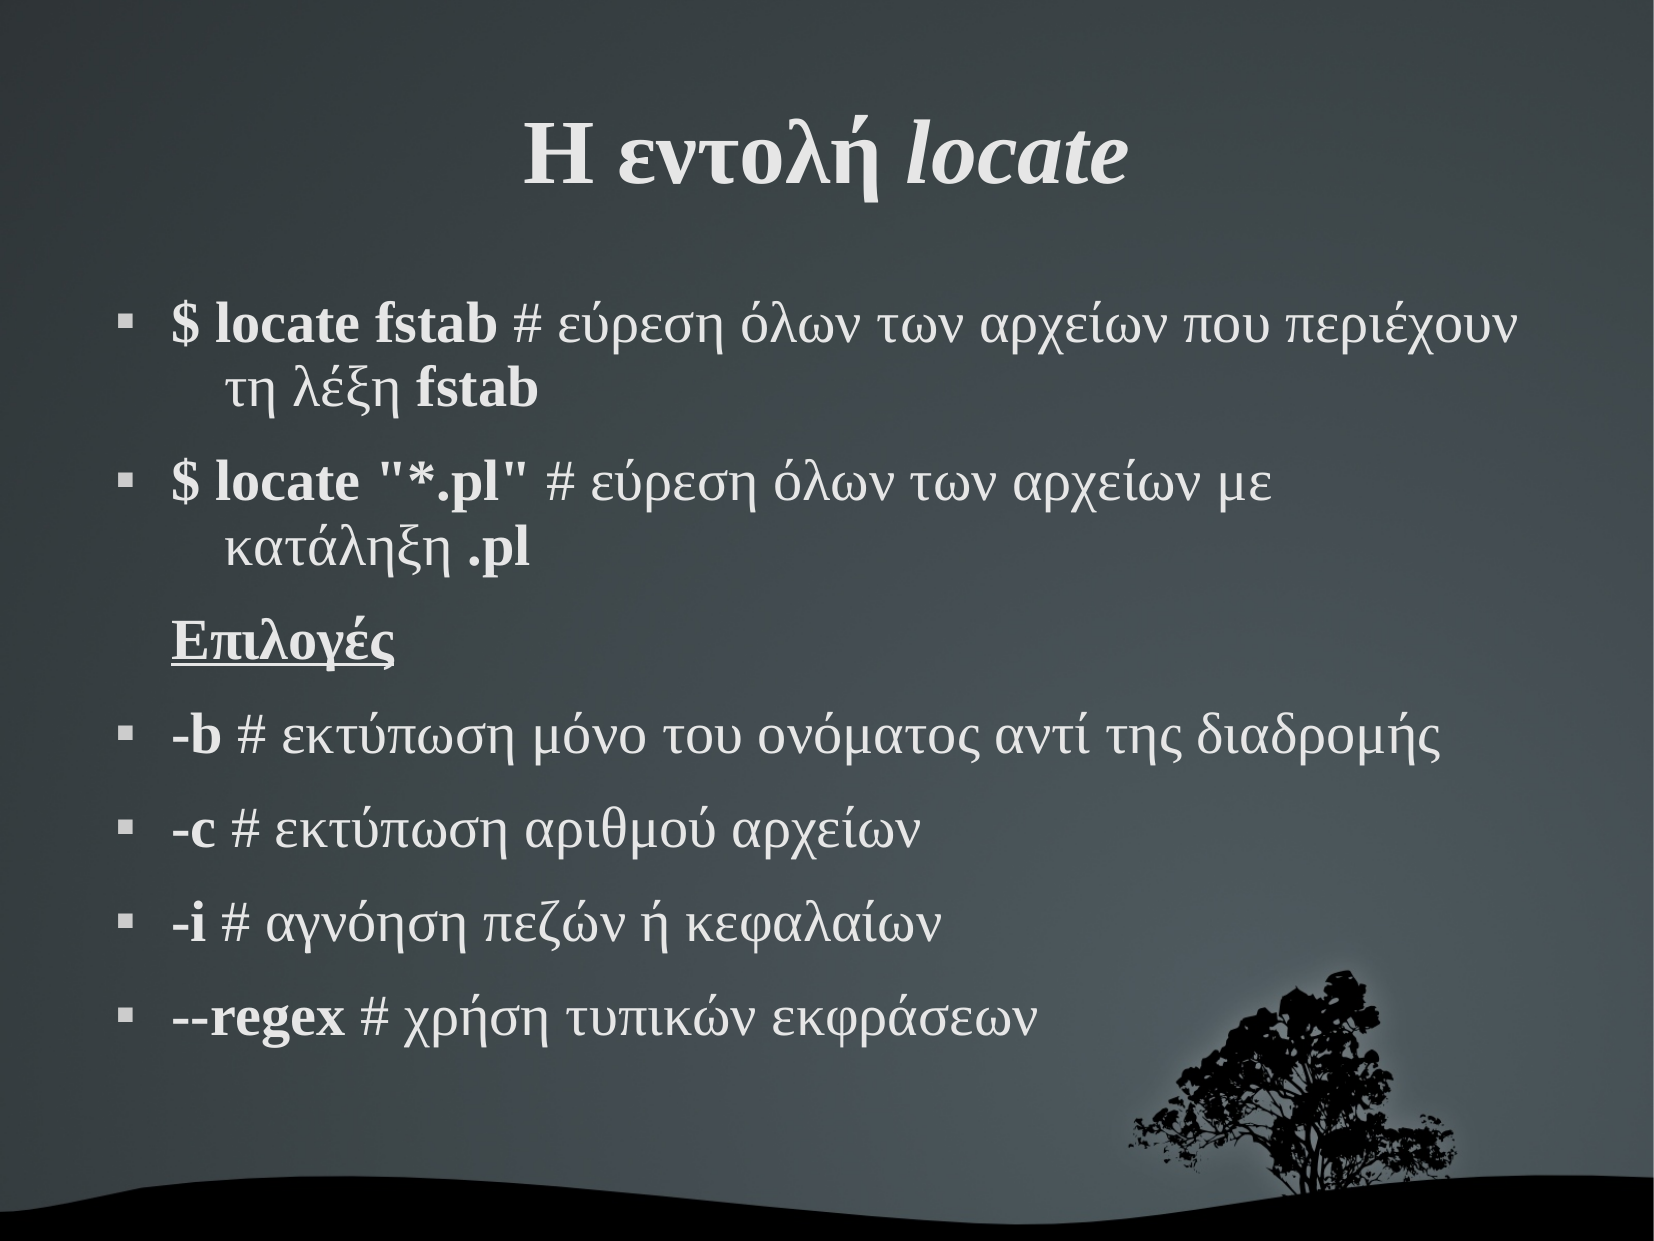

Η εντολή locate
# $ locate fstab # εύρεση όλων των αρχείων που περιέχουν τη λέξη fstab
$ locate "*.pl" # εύρεση όλων των αρχείων με κατάληξη .pl
Επιλογές
-b # εκτύπωση μόνο του ονόματος αντί της διαδρομής
-c # εκτύπωση αριθμού αρχείων
-i # αγνόηση πεζών ή κεφαλαίων
--regex # χρήση τυπικών εκφράσεων